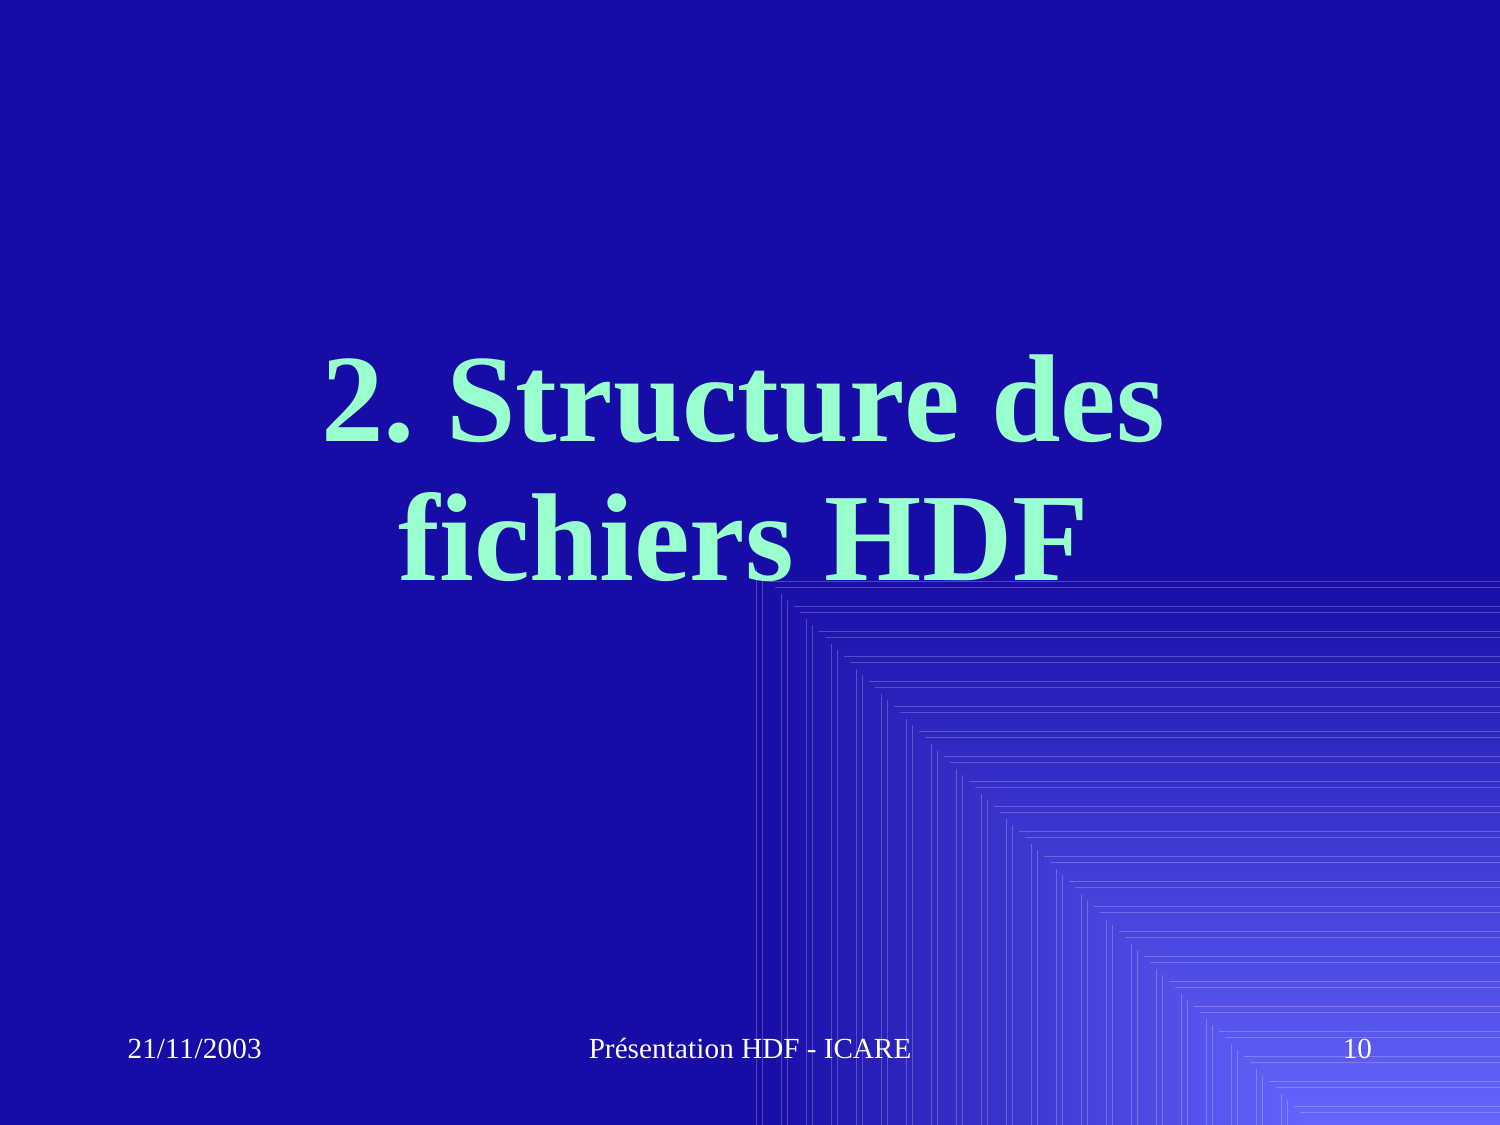

# 2. Structure des fichiers HDF
21/11/2003
Présentation HDF - ICARE
10